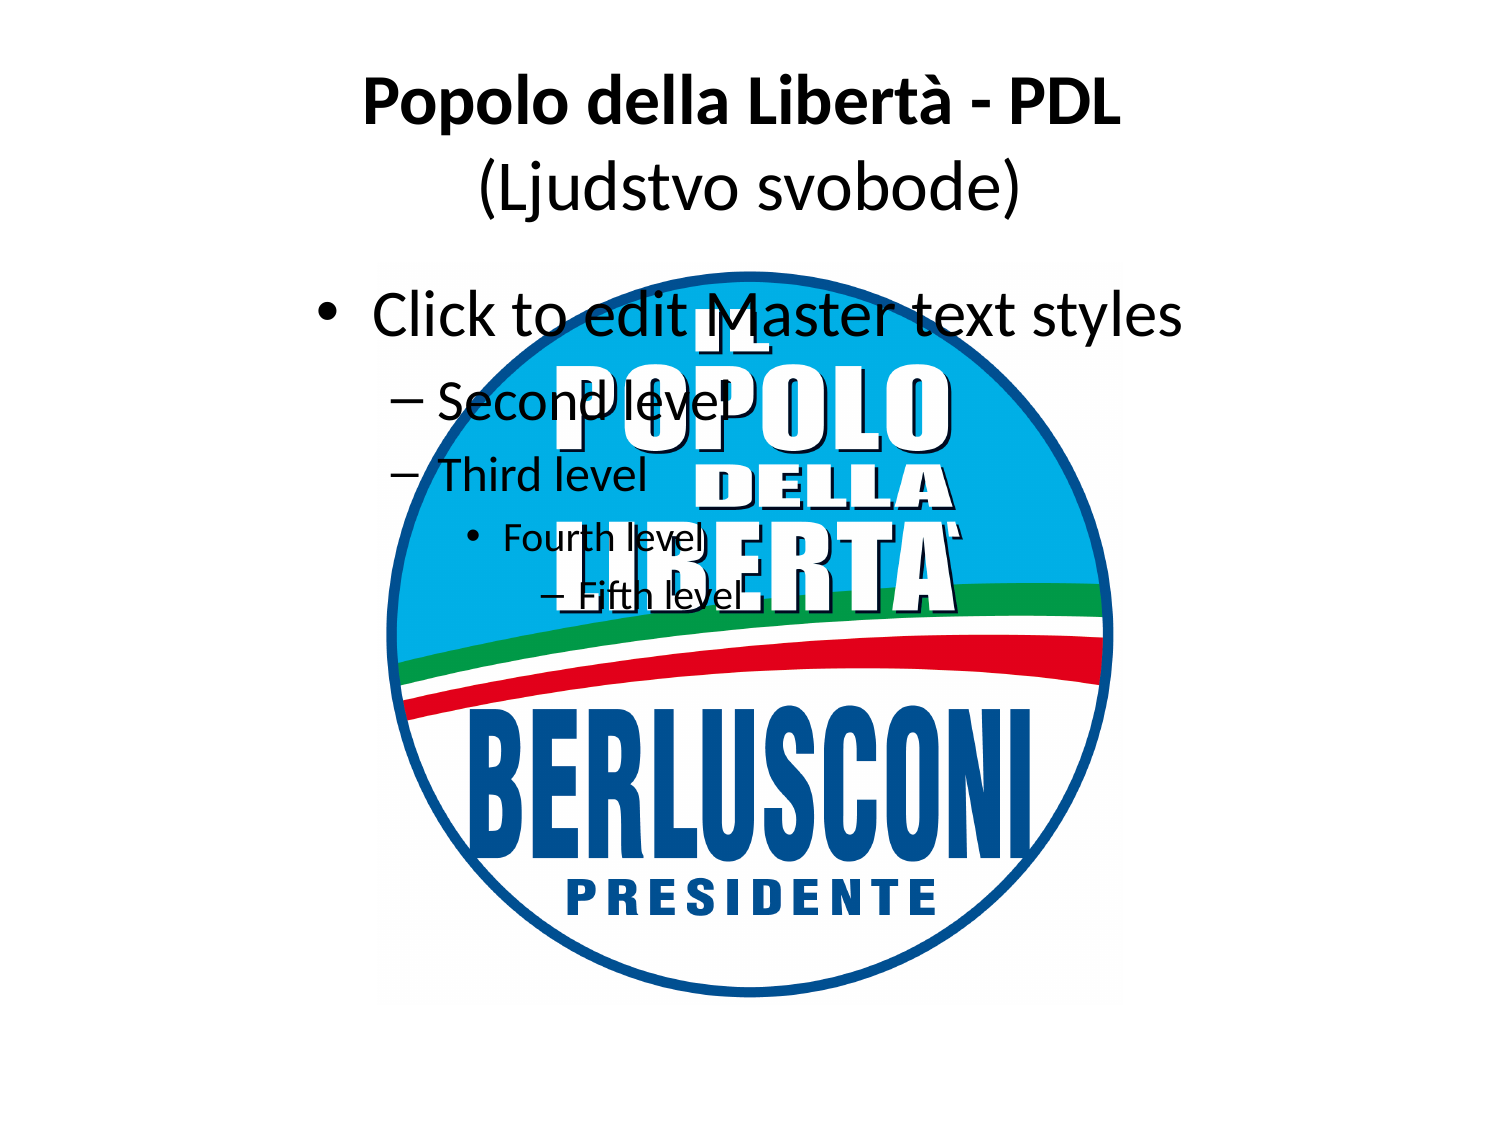

# Popolo della Libertà - PDL (Ljudstvo svobode)
Click to edit Master text styles
Second level
Third level
Fourth level
Fifth level